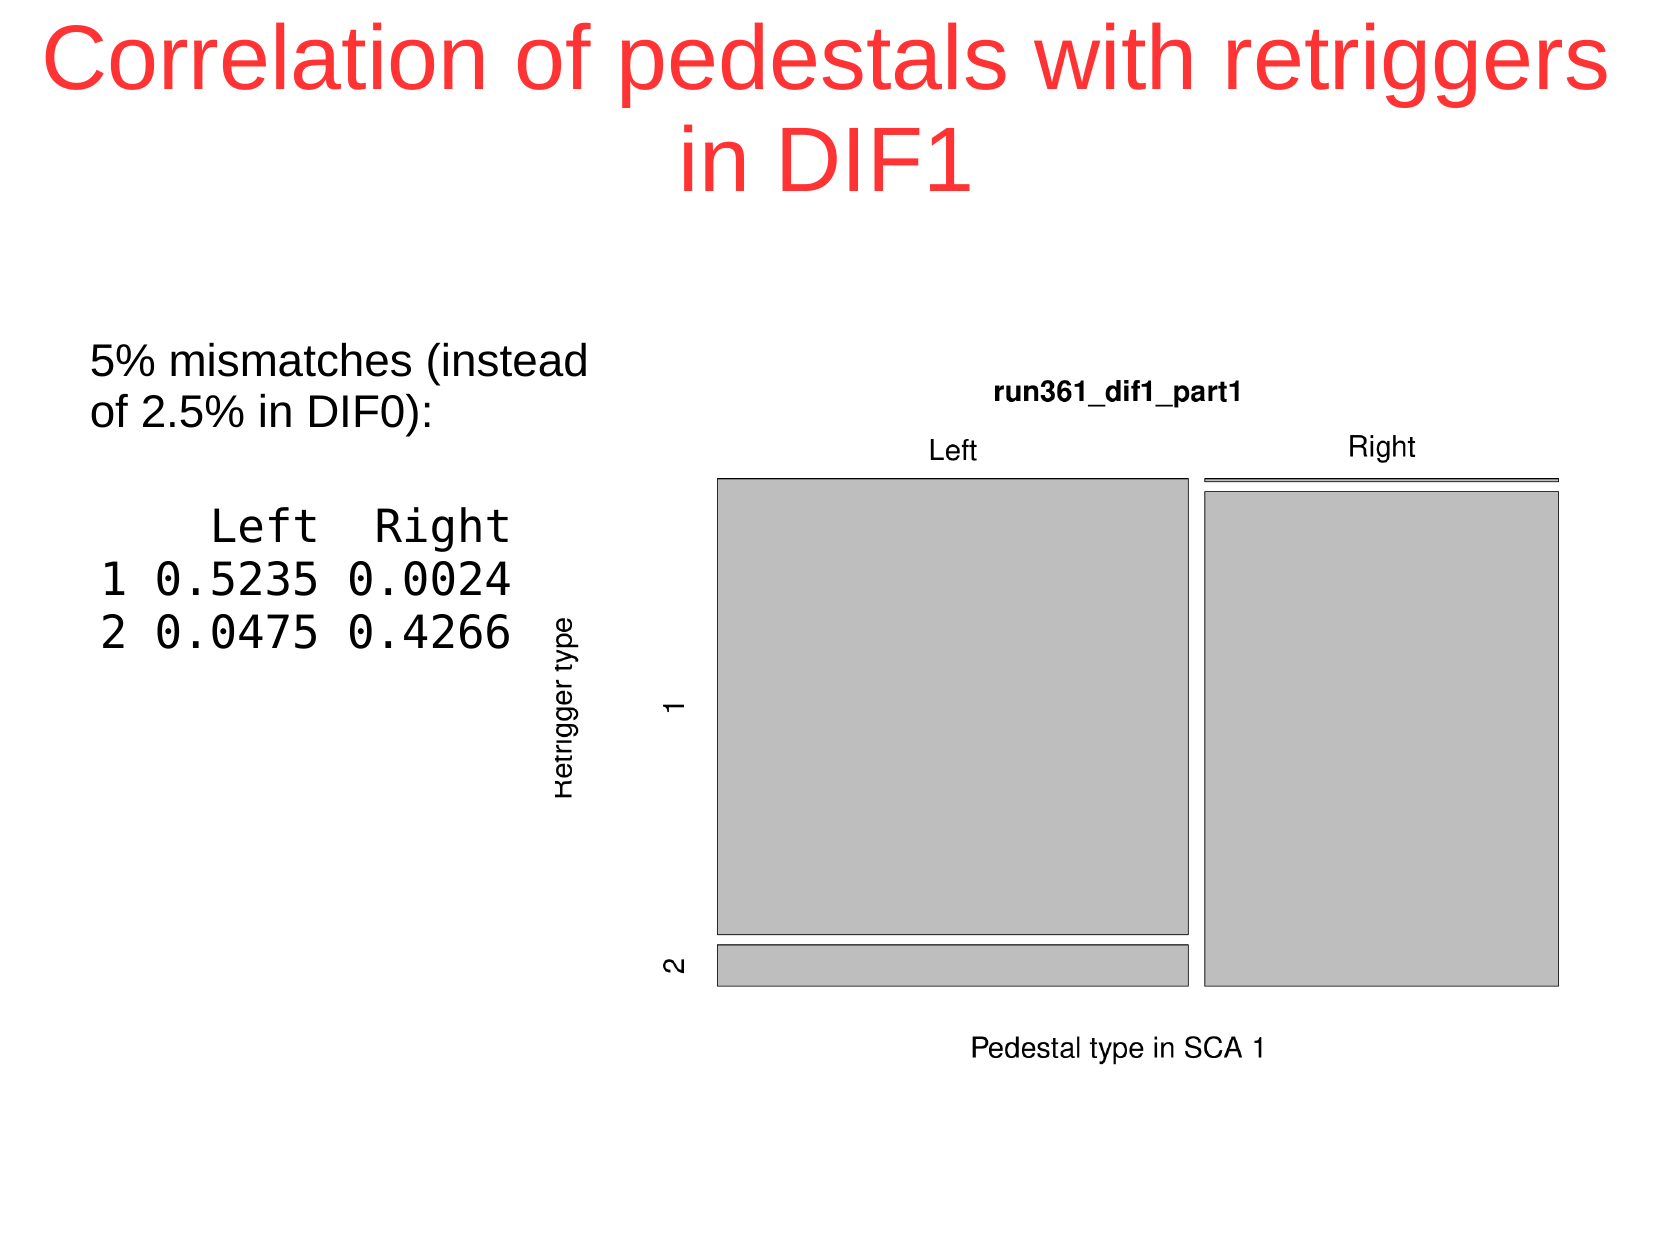

# Correlation of pedestals with retriggers in DIF1
5% mismatches (instead of 2.5% in DIF0):
 Left Right
 1 0.5235 0.0024
 2 0.0475 0.4266